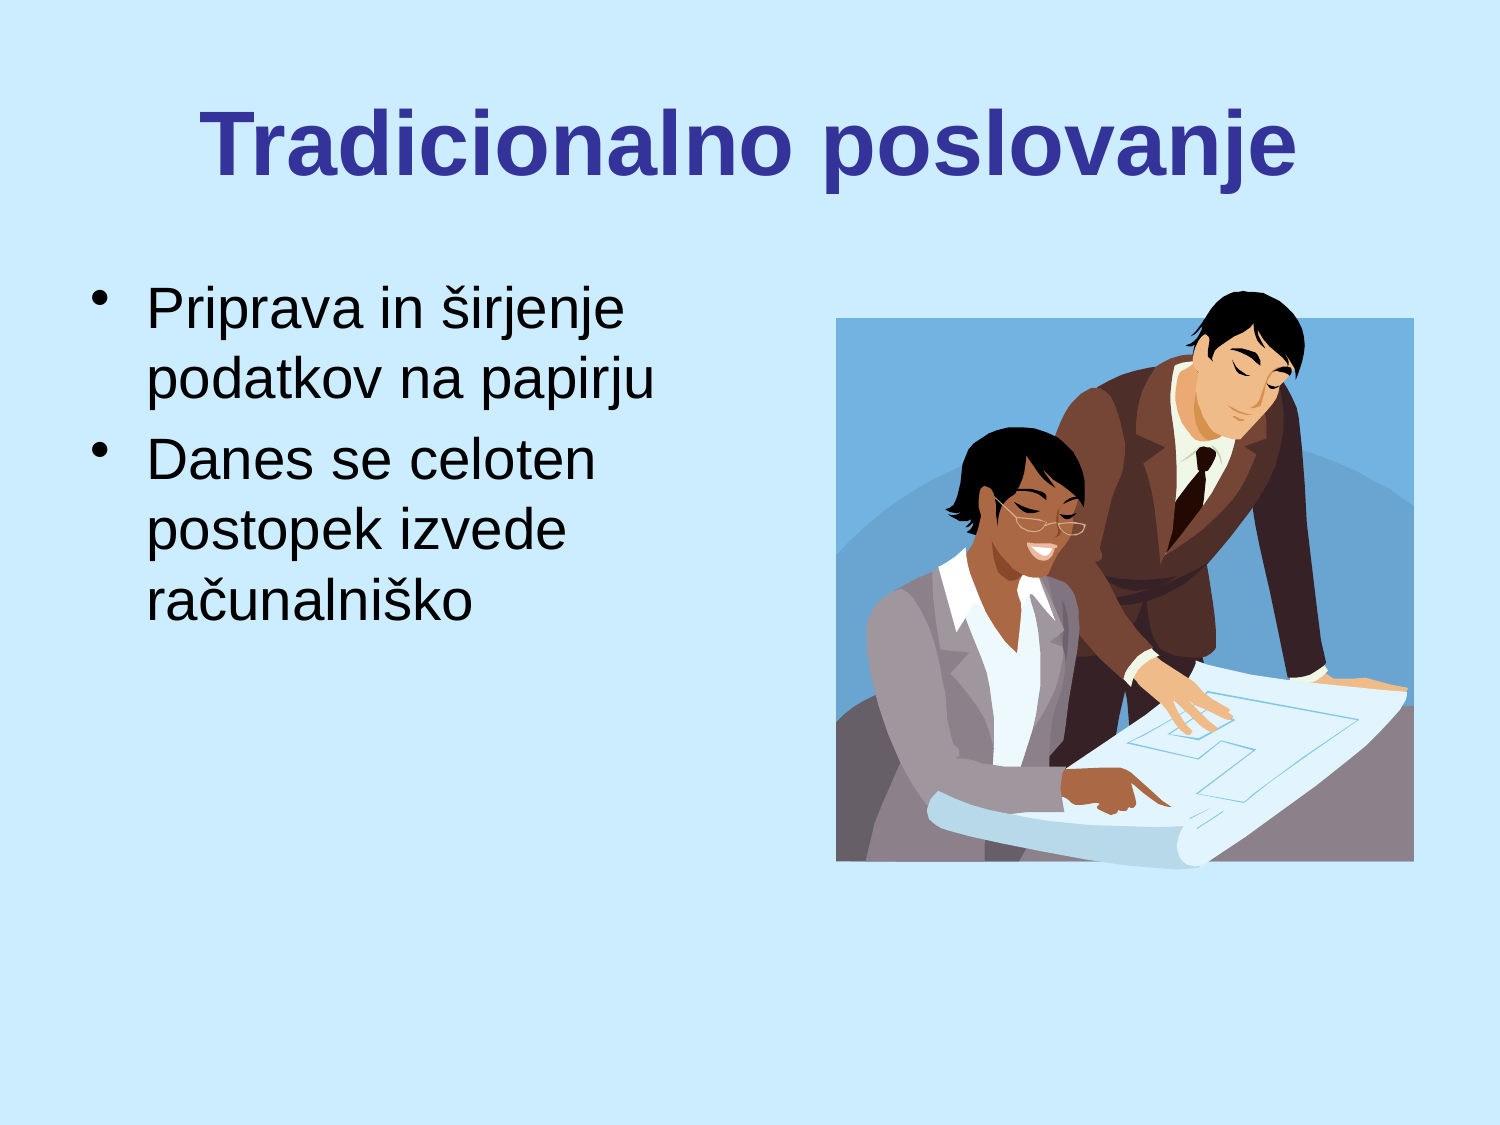

# Tradicionalno poslovanje
Priprava in širjenje podatkov na papirju
Danes se celoten postopek izvede računalniško